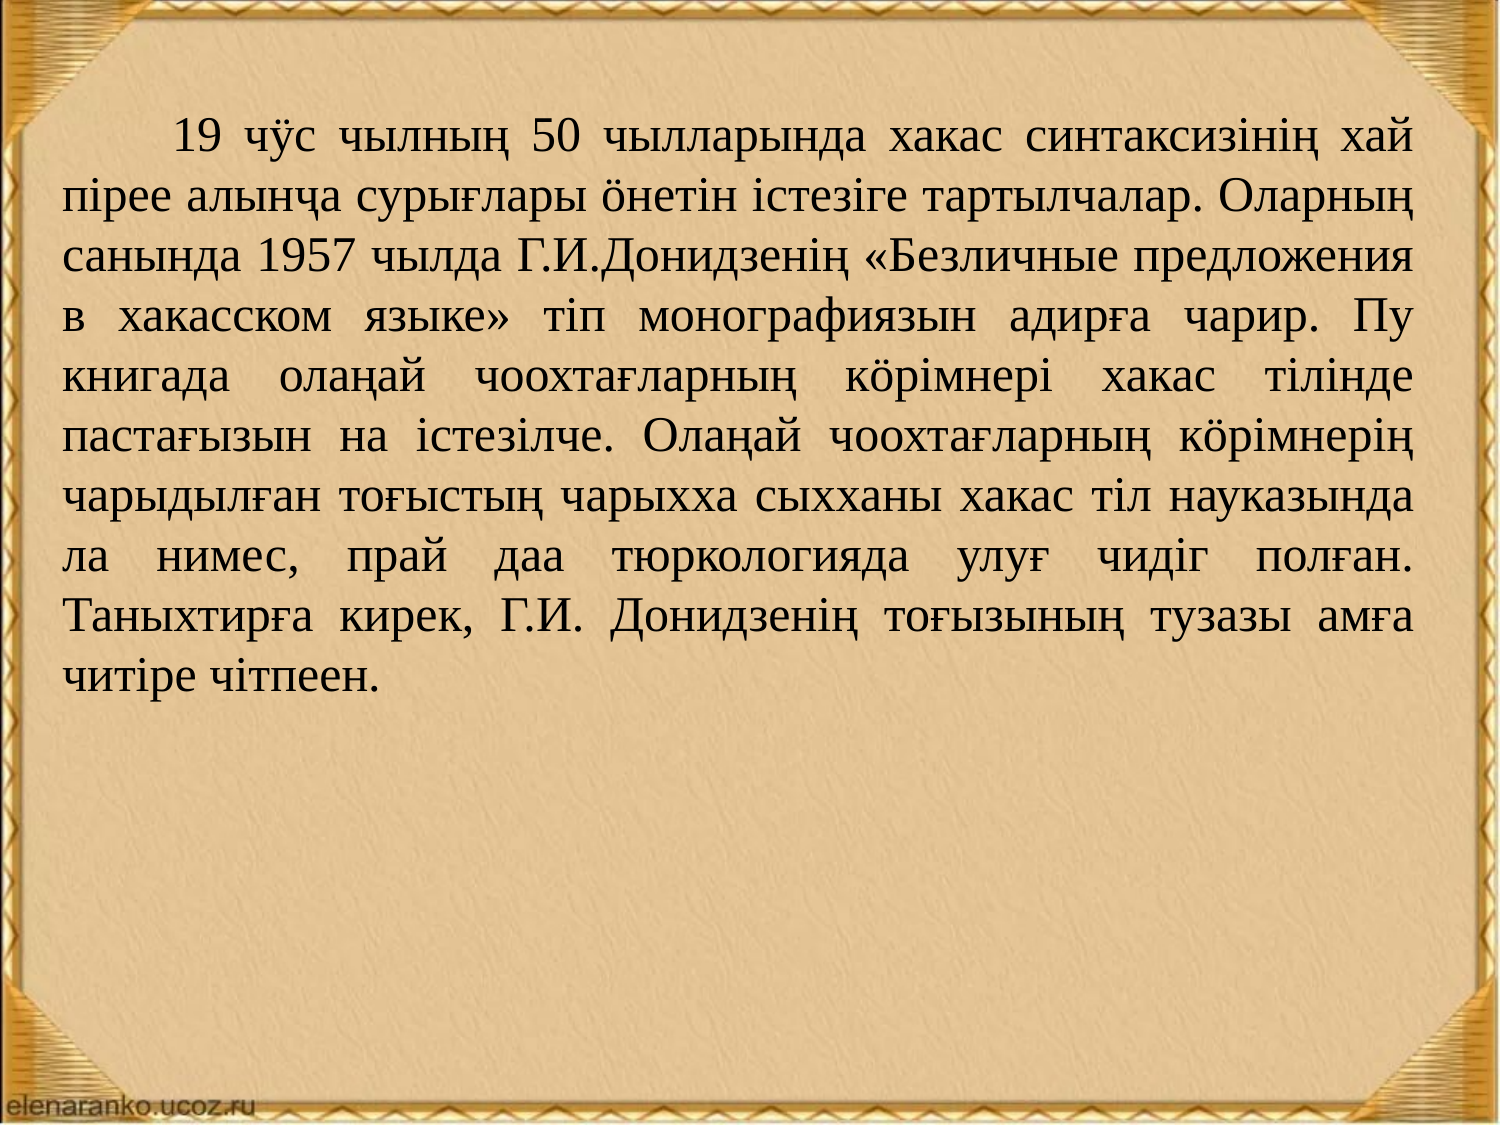

19 чӱс чылның 50 чылларында хакас синтаксизінің хай пірее алынҷа сурығлары ӧнетін істезіге тартылчалар. Оларның санында 1957 чылда Г.И.Донидзенің «Безличные предложения в хакасском языке» тіп монографиязын адирға чарир. Пу книгада олаңай чоохтағларның кӧрімнері хакас тілінде пастағызын на істезілче. Олаңай чоохтағларның кӧрімнерің чарыдылған тоғыстың чарыхха сыхханы хакас тіл науказында ла нимес, прай даа тюркологияда улуғ чидіг полған. Таныхтирға кирек, Г.И. Донидзенің тоғызының тузазы амға читіре чітпеен.